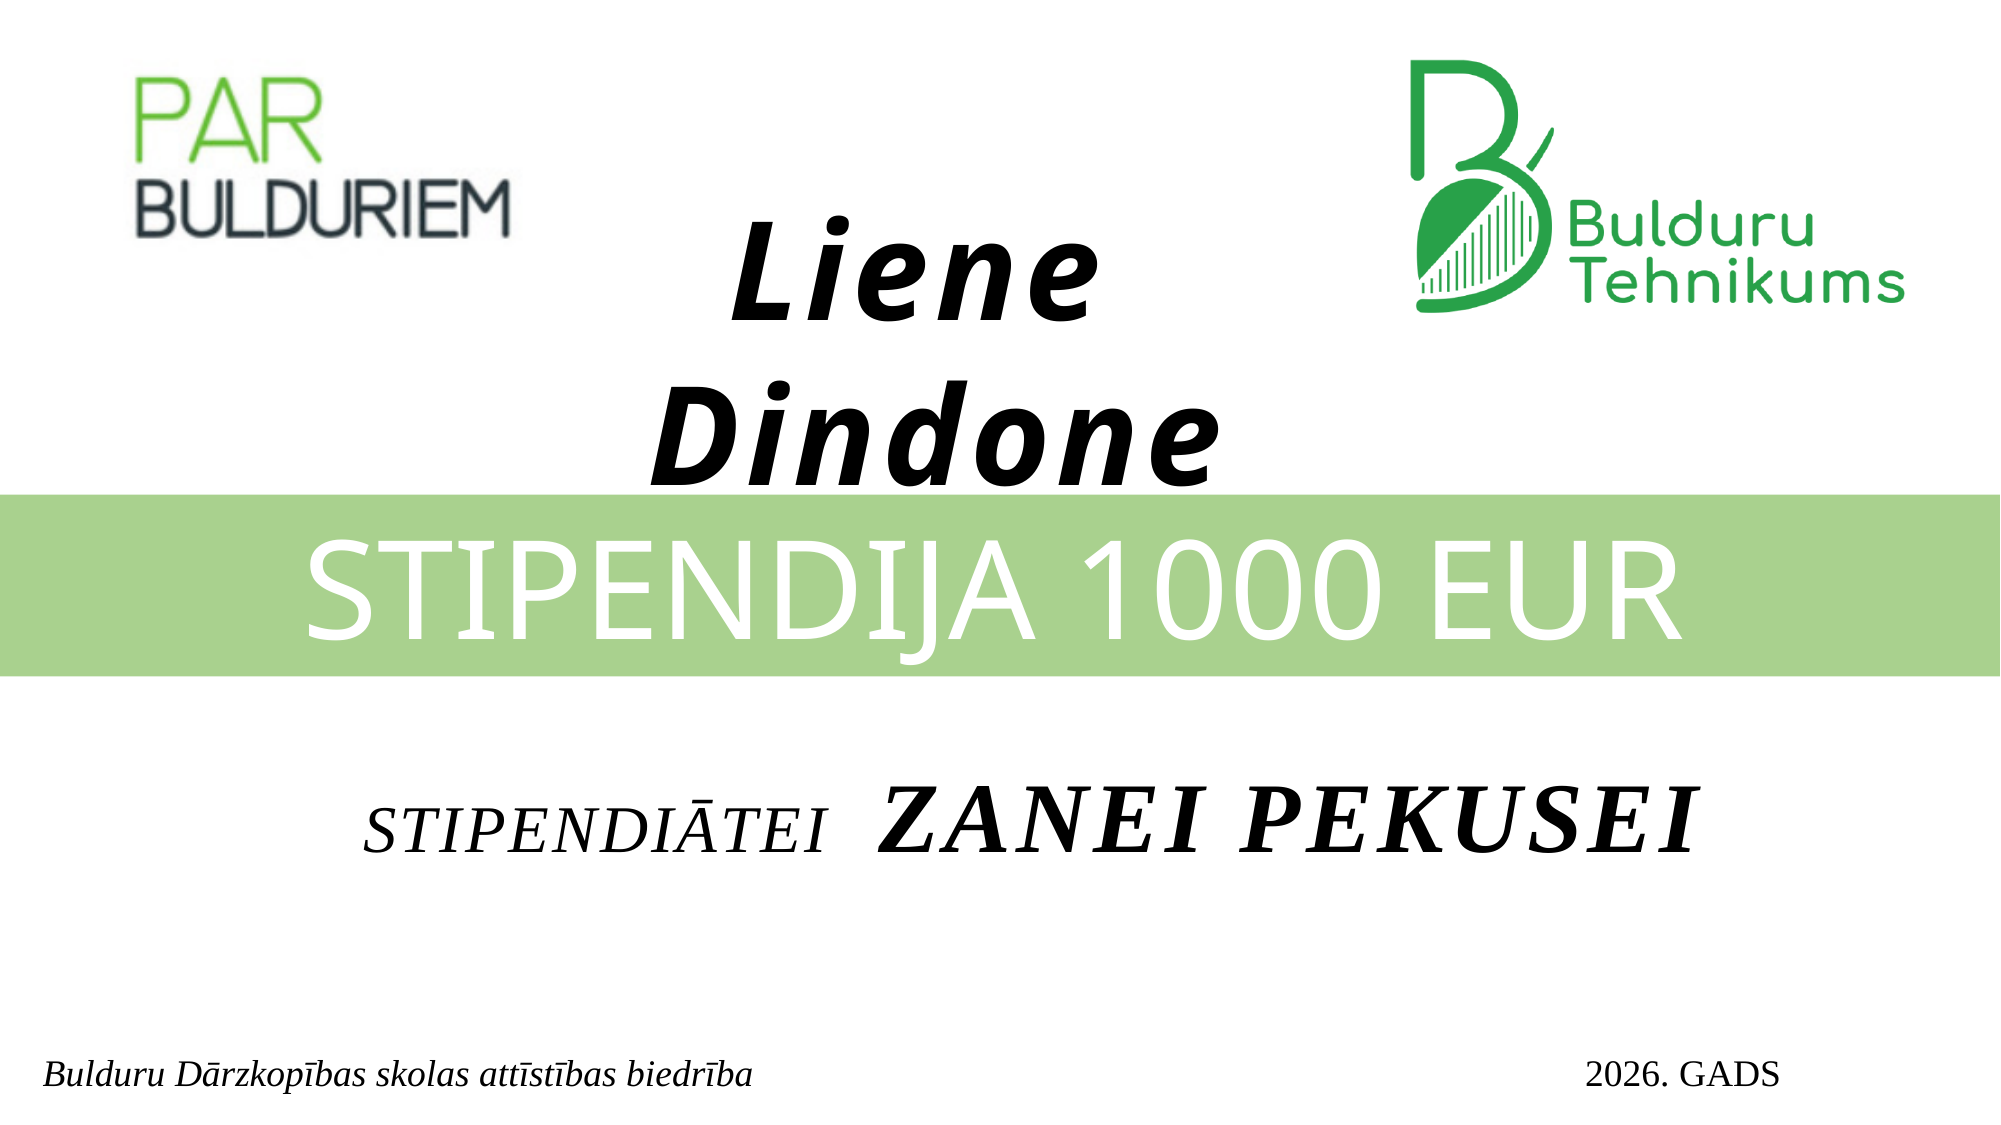

Liene
Dindone
STIPENDIJA 1000 EUR
STIPENDIĀTEI ZANEI PEKUSEI
Bulduru Dārzkopības skolas attīstības biedrība
2026. GADS